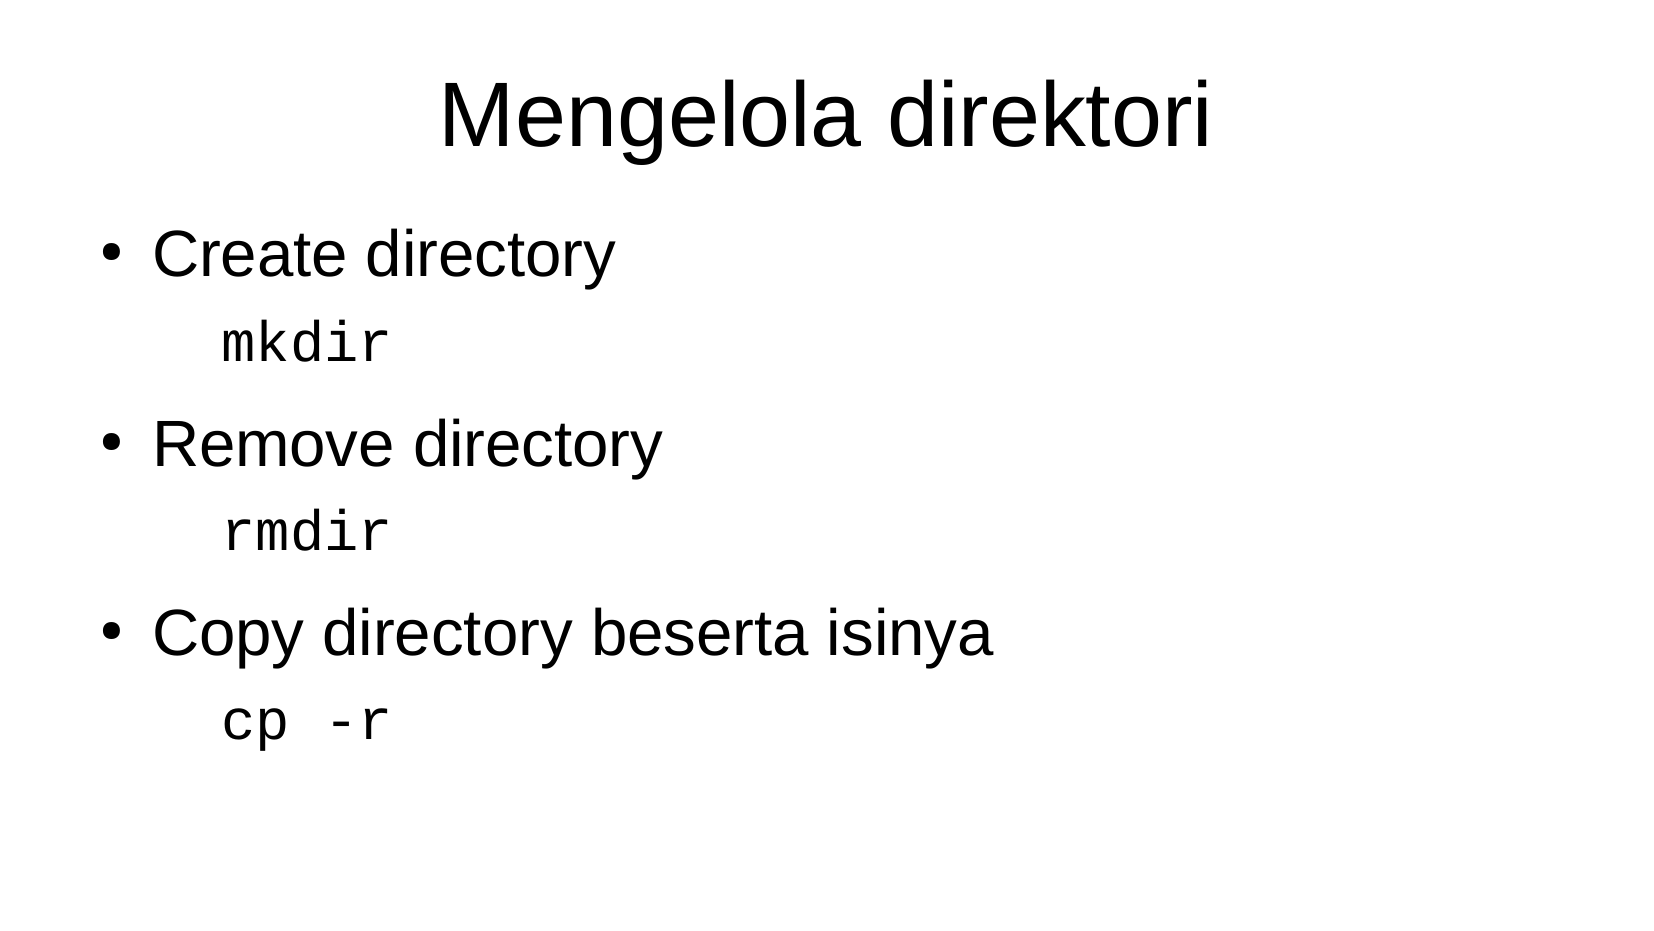

# Mengelola direktori
Create directory
mkdir
Remove directory
rmdir
Copy directory beserta isinya
cp -r